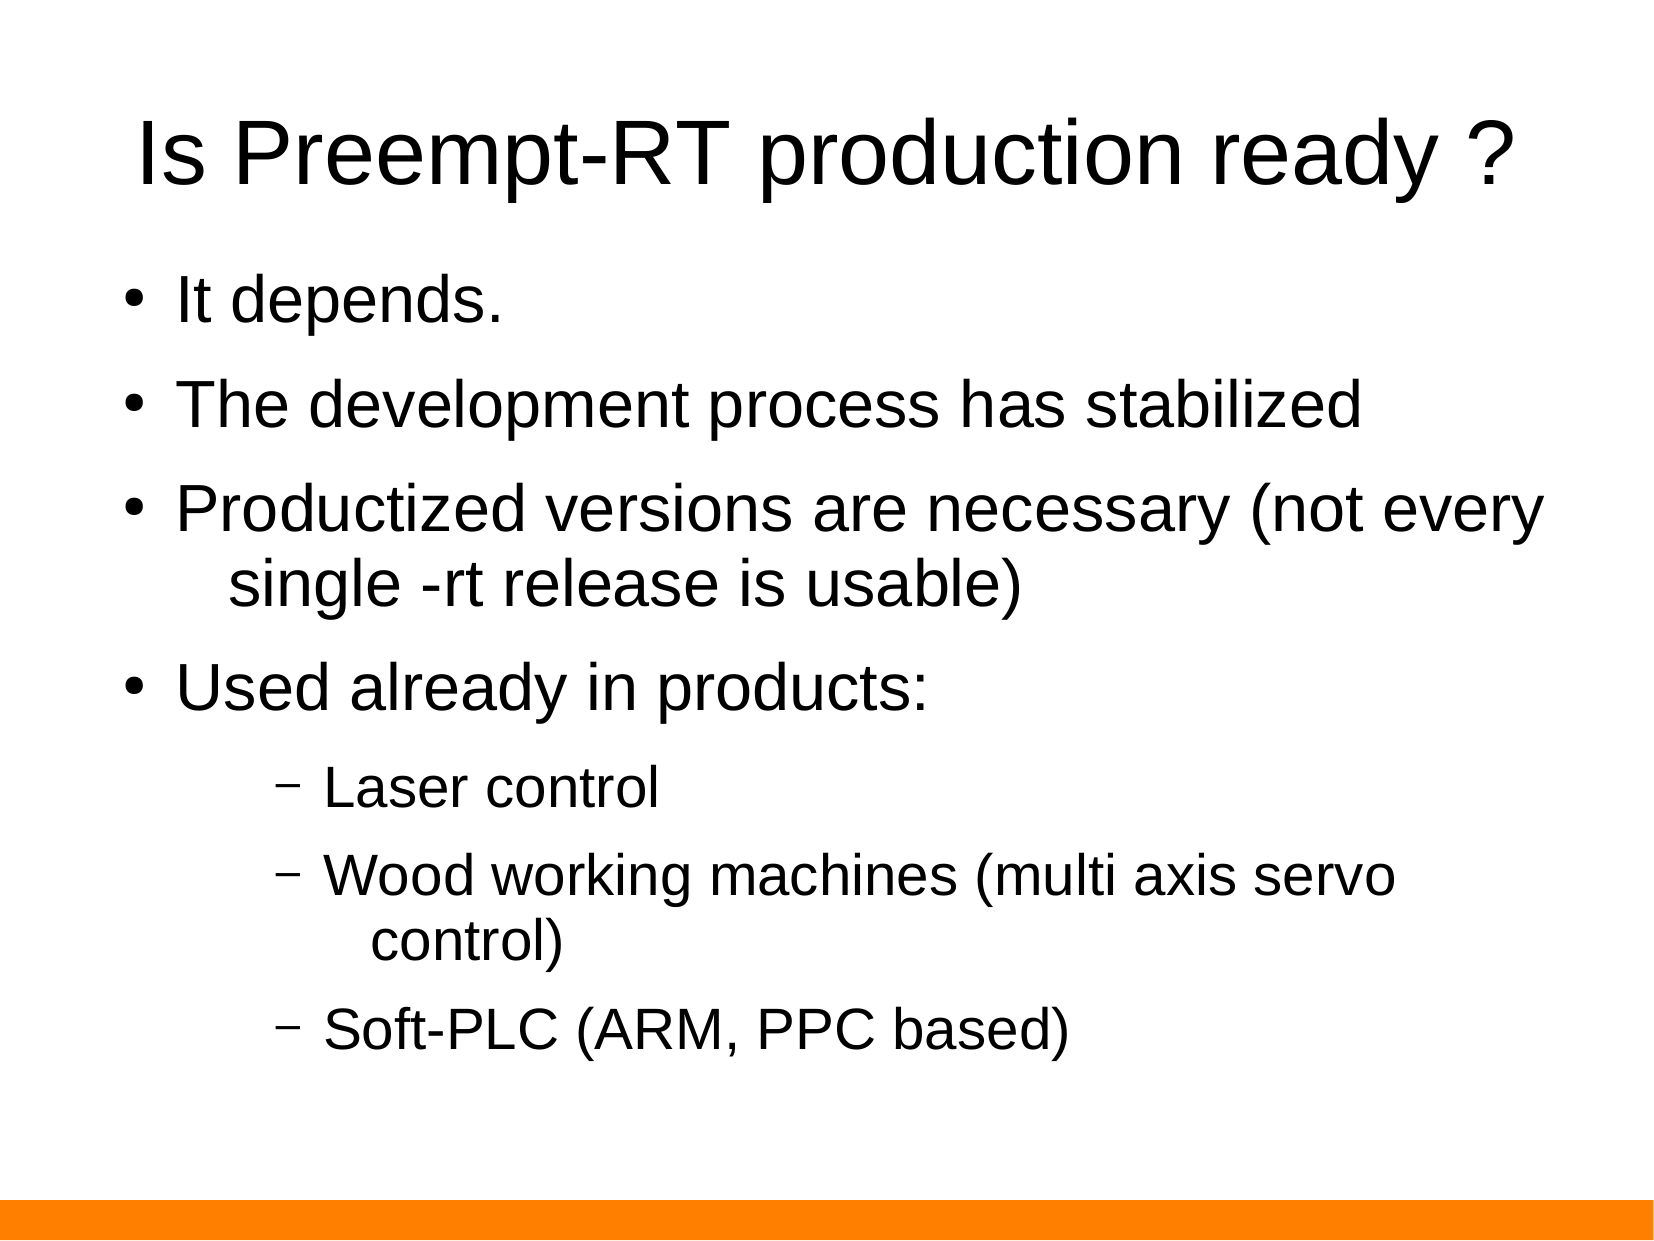

# Is Preempt-RT production ready ?
It depends.
The development process has stabilized
Productized versions are necessary (not every single -rt release is usable)
Used already in products:
Laser control
Wood working machines (multi axis servo control)
Soft-PLC (ARM, PPC based)